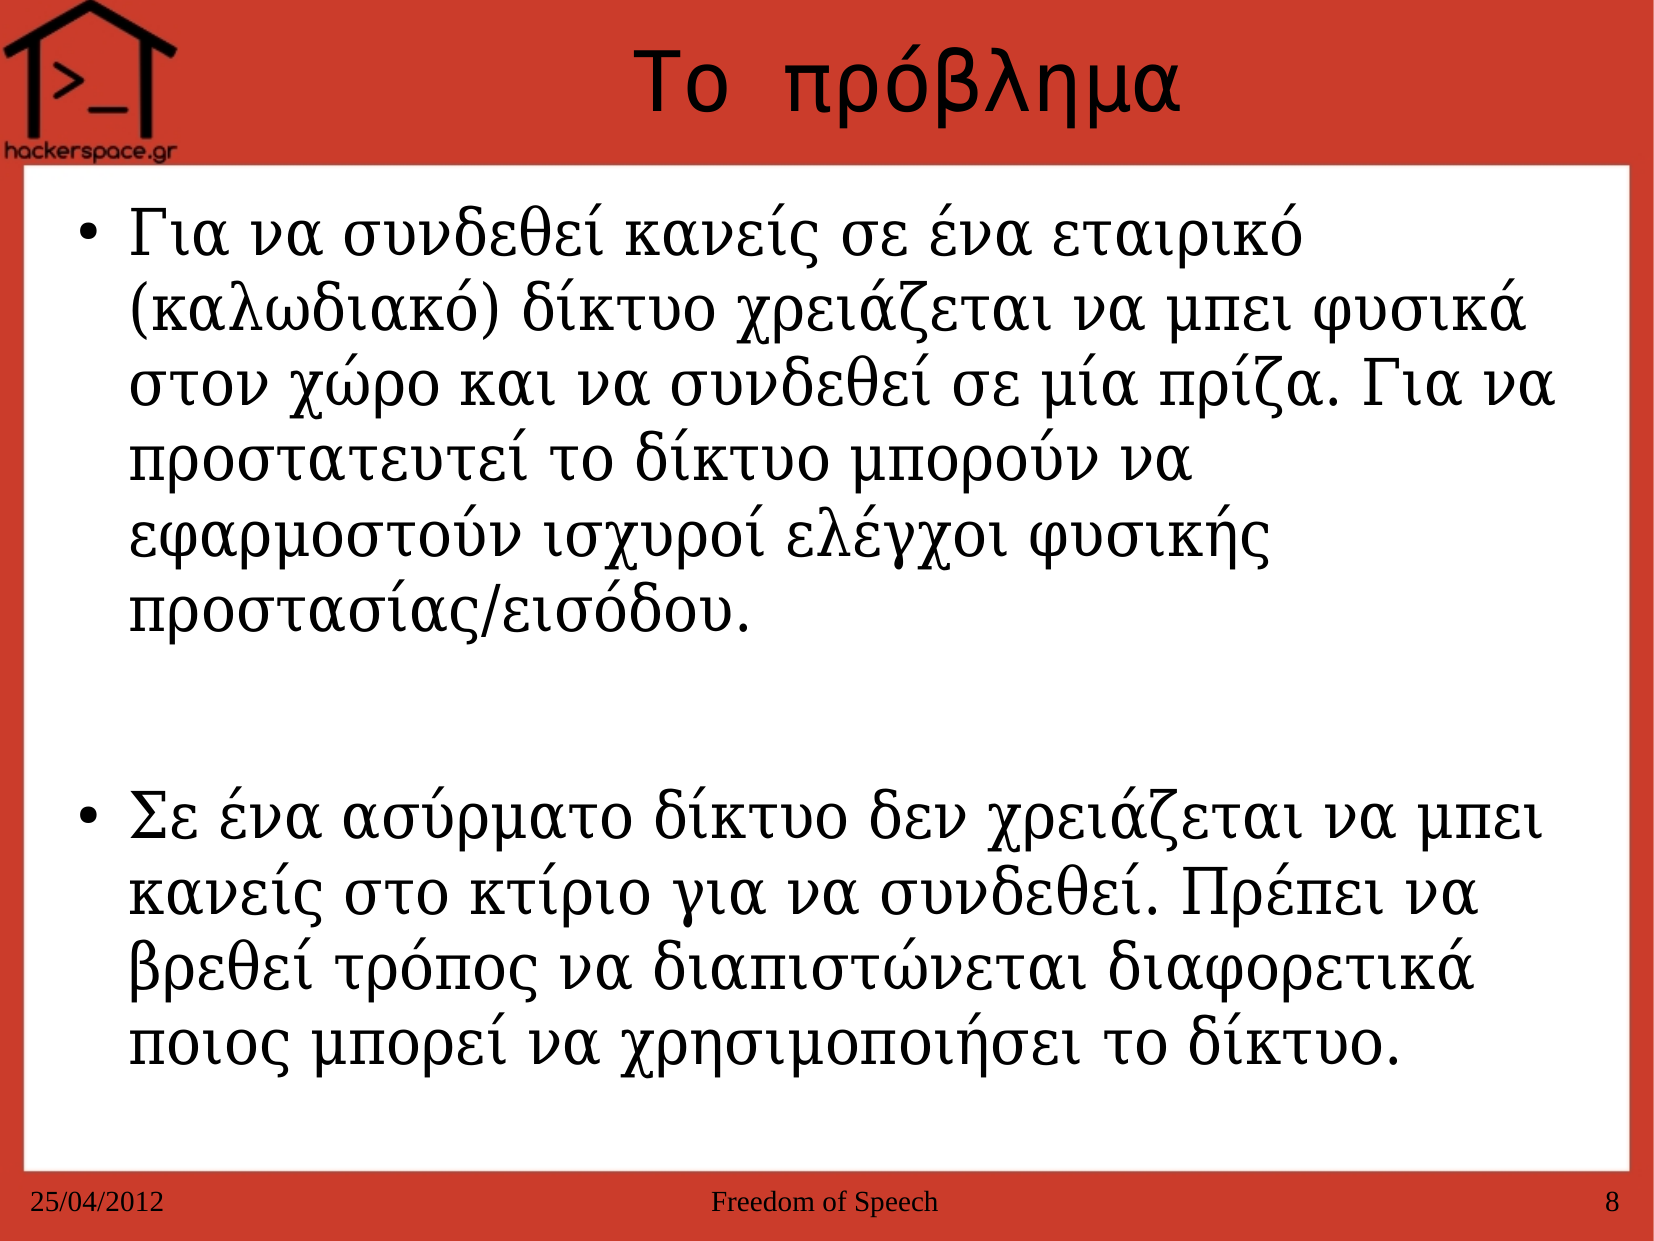

# Το πρόβλημα
Για να συνδεθεί κανείς σε ένα εταιρικό (καλωδιακό) δίκτυο χρειάζεται να μπει φυσικά στον χώρο και να συνδεθεί σε μία πρίζα. Για να προστατευτεί το δίκτυο μπορούν να εφαρμοστούν ισχυροί ελέγχοι φυσικής προστασίας/εισόδου.
Σε ένα ασύρματο δίκτυο δεν χρειάζεται να μπει κανείς στο κτίριο για να συνδεθεί. Πρέπει να βρεθεί τρόπος να διαπιστώνεται διαφορετικά ποιος μπορεί να χρησιμοποιήσει το δίκτυο.
25/04/2012
Freedom of Speech
8